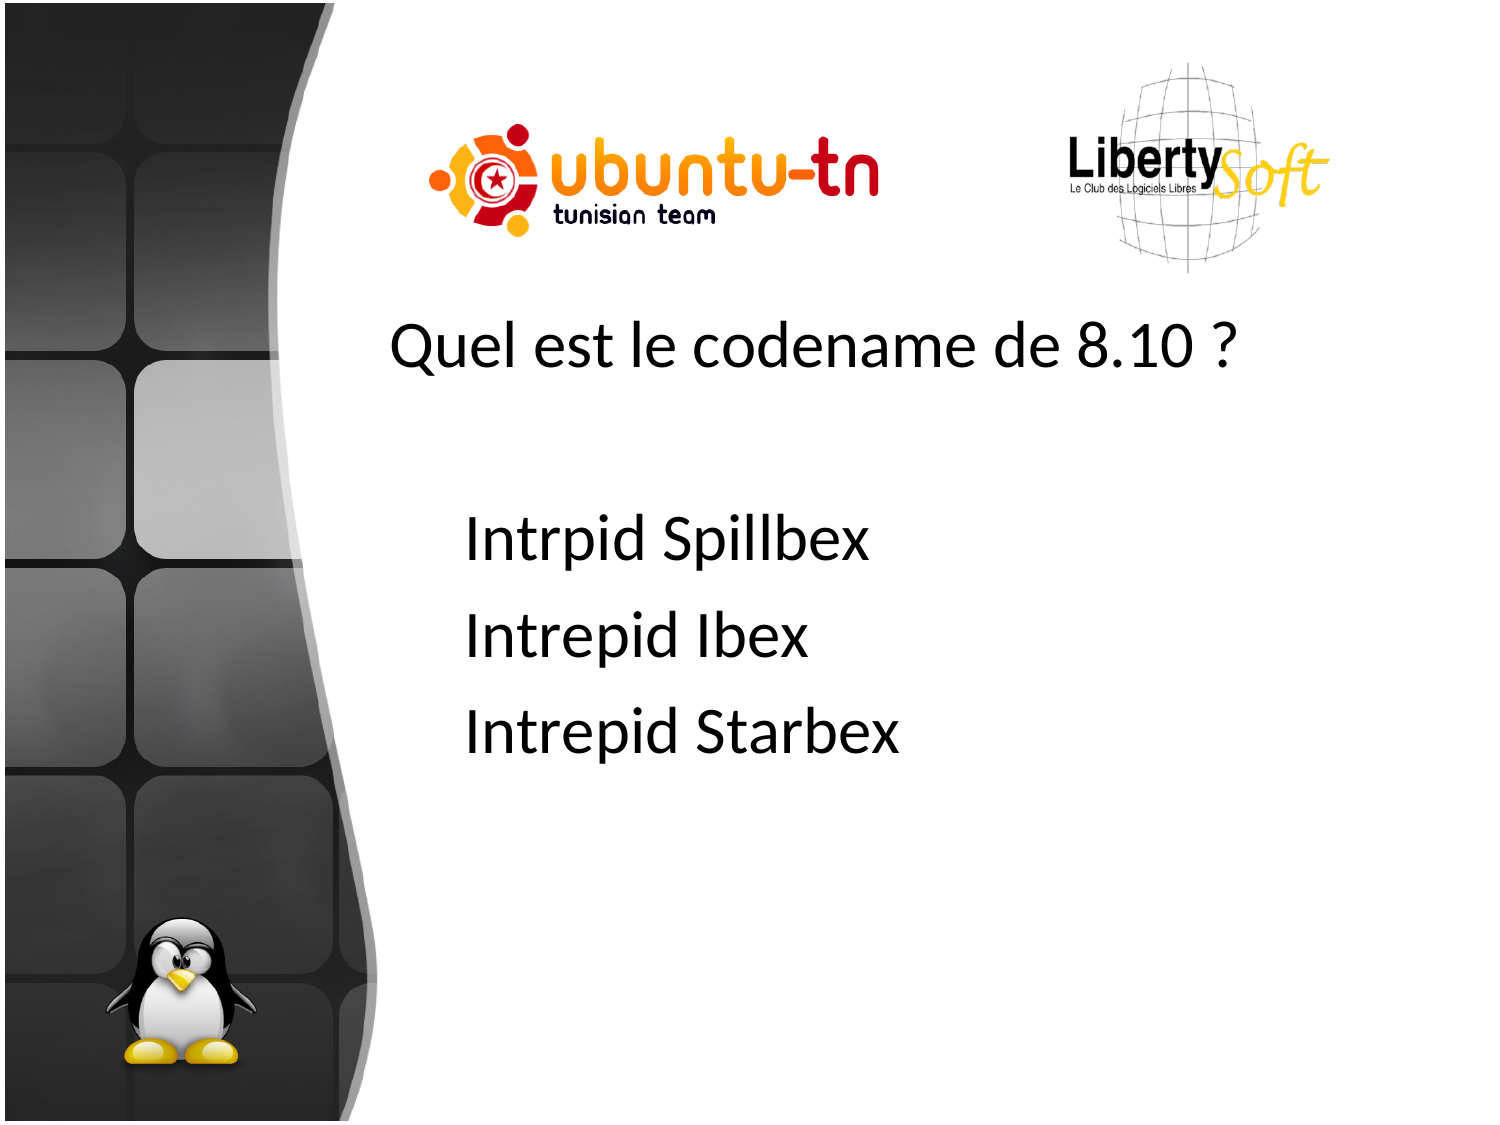

#
Quel est le codename de 8.10 ?
Intrpid Spillbex
Intrepid Ibex
Intrepid Starbex